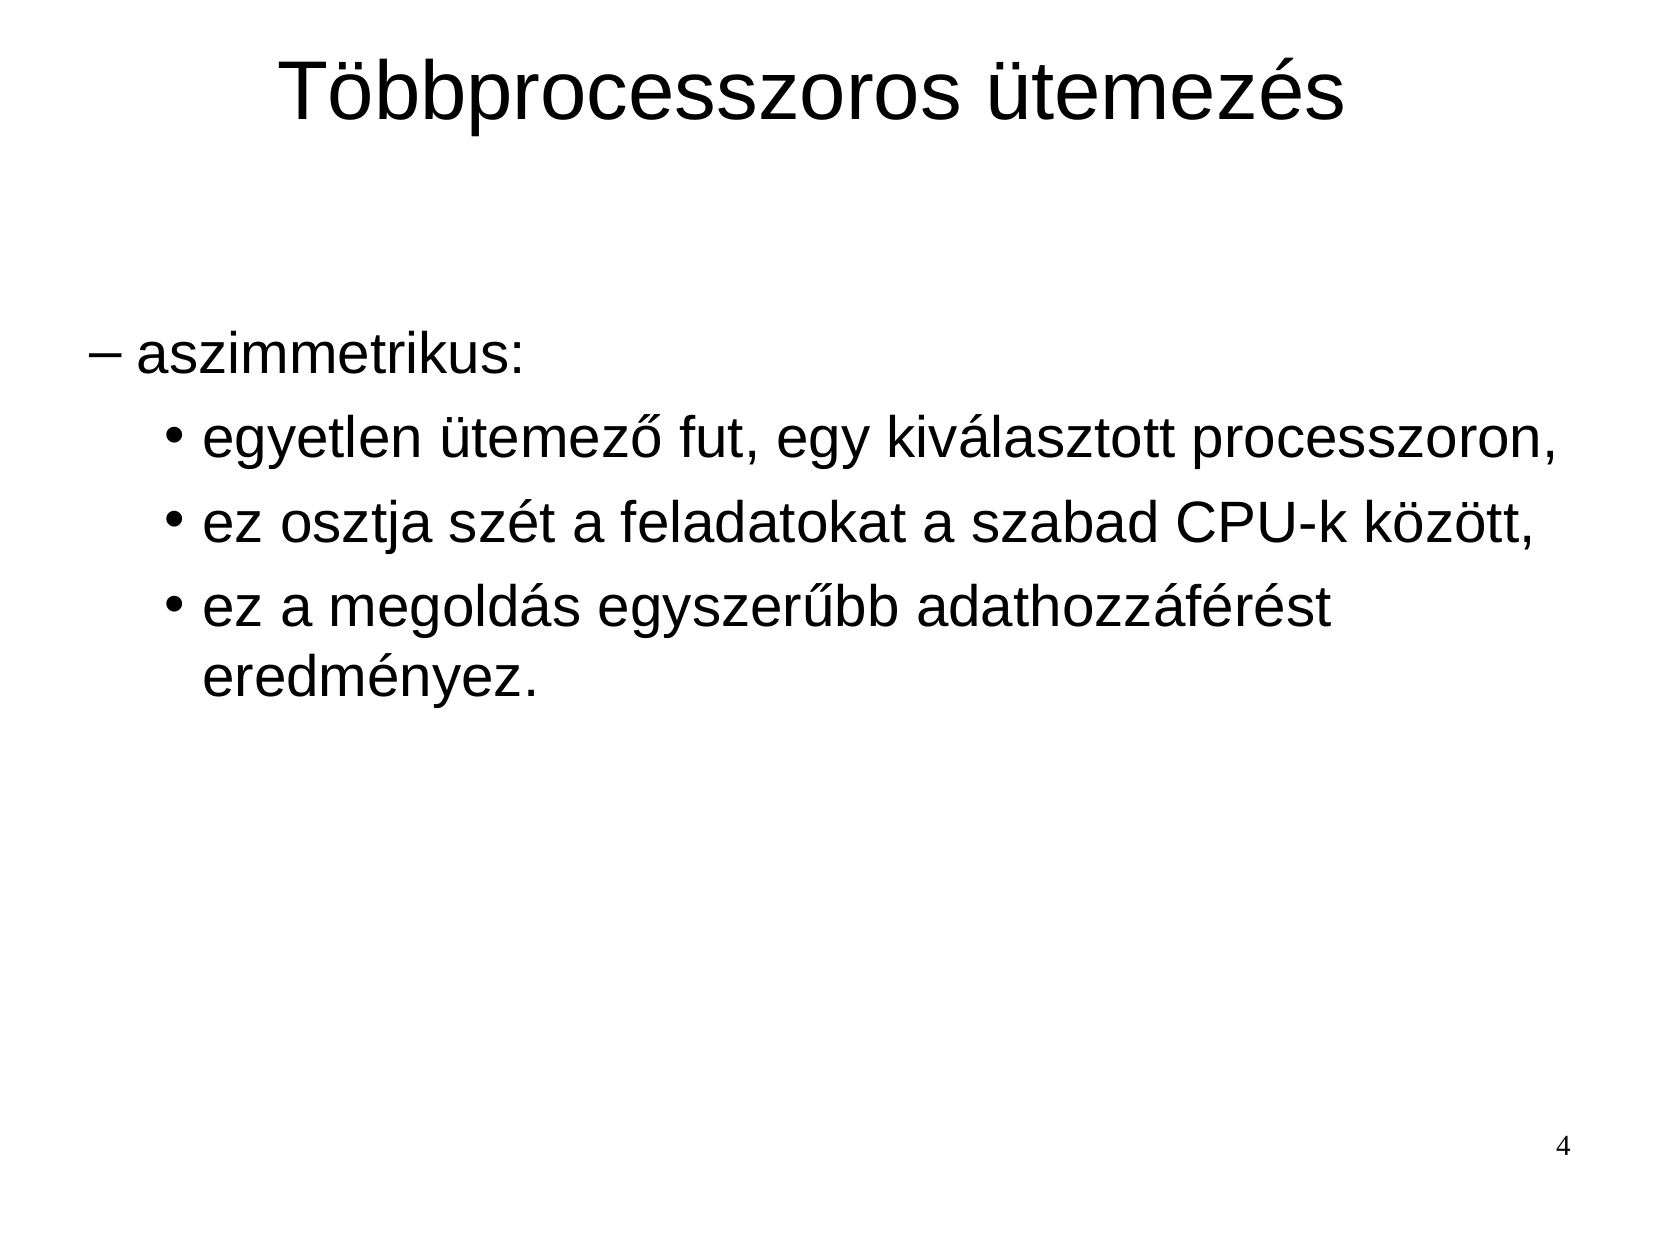

# Többprocesszoros ütemezés
aszimmetrikus:
egyetlen ütemező fut, egy kiválasztott processzoron,
ez osztja szét a feladatokat a szabad CPU-k között,
ez a megoldás egyszerűbb adathozzáférést eredményez.
4